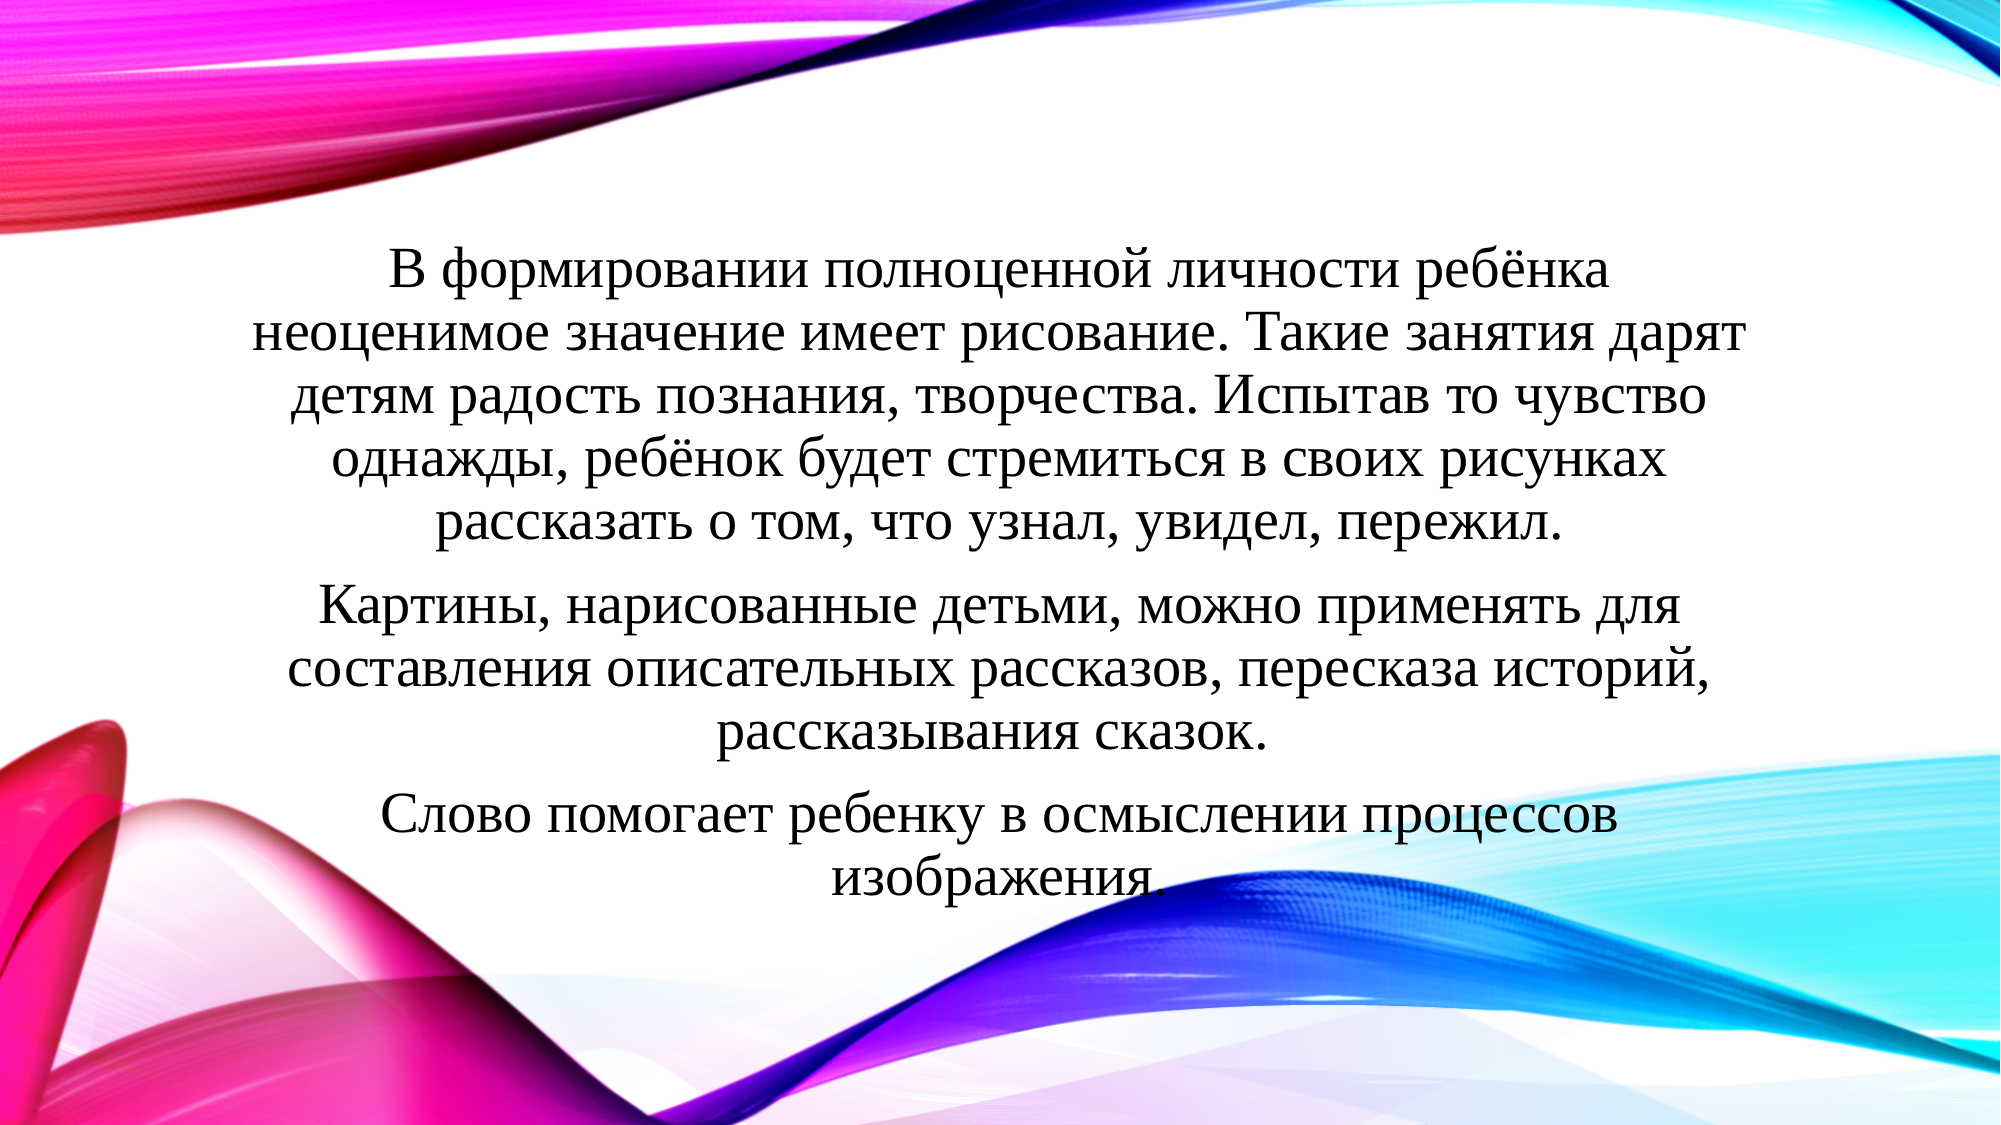

В формировании полноценной личности ребёнка неоценимое значение имеет рисование. Такие занятия дарят детям радость познания, творчества. Испытав то чувство однажды, ребёнок будет стремиться в своих рисунках рассказать о том, что узнал, увидел, пережил.
Картины, нарисованные детьми, можно применять для составления описательных рассказов, пересказа историй, рассказывания сказок.
Слово помогает ребенку в осмыслении процессов изображения.